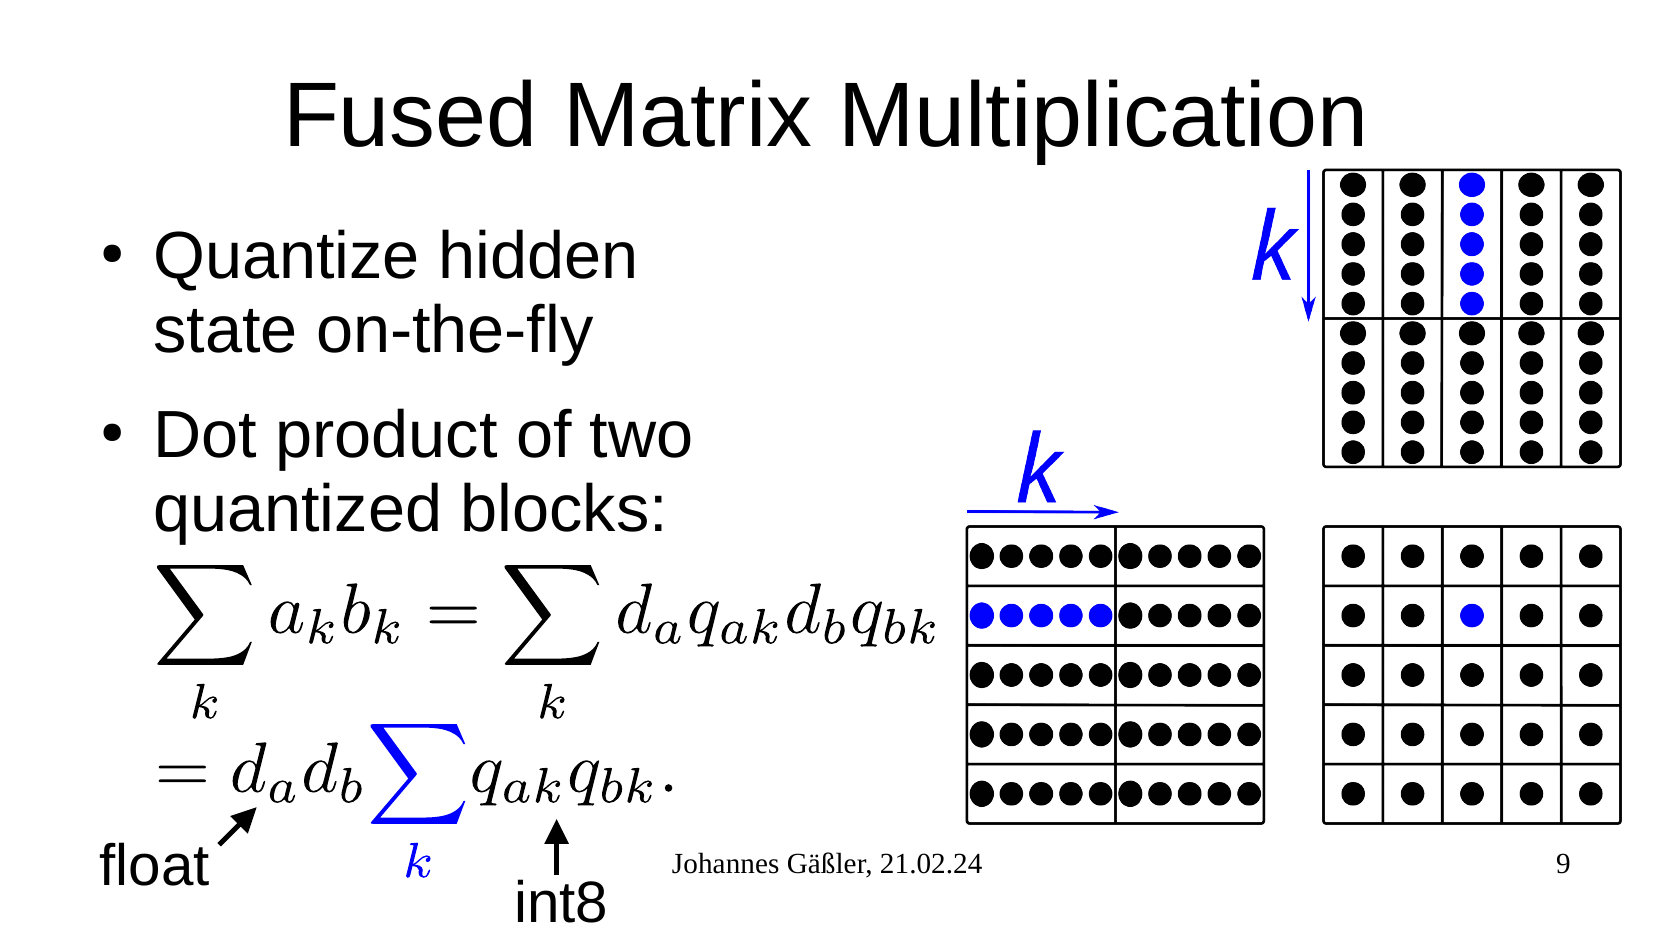

# Fused Matrix Multiplication
Quantize hidden
state on-the-fly
Dot product of two
quantized blocks:
float
Johannes Gäßler, 21.02.24
9
int8